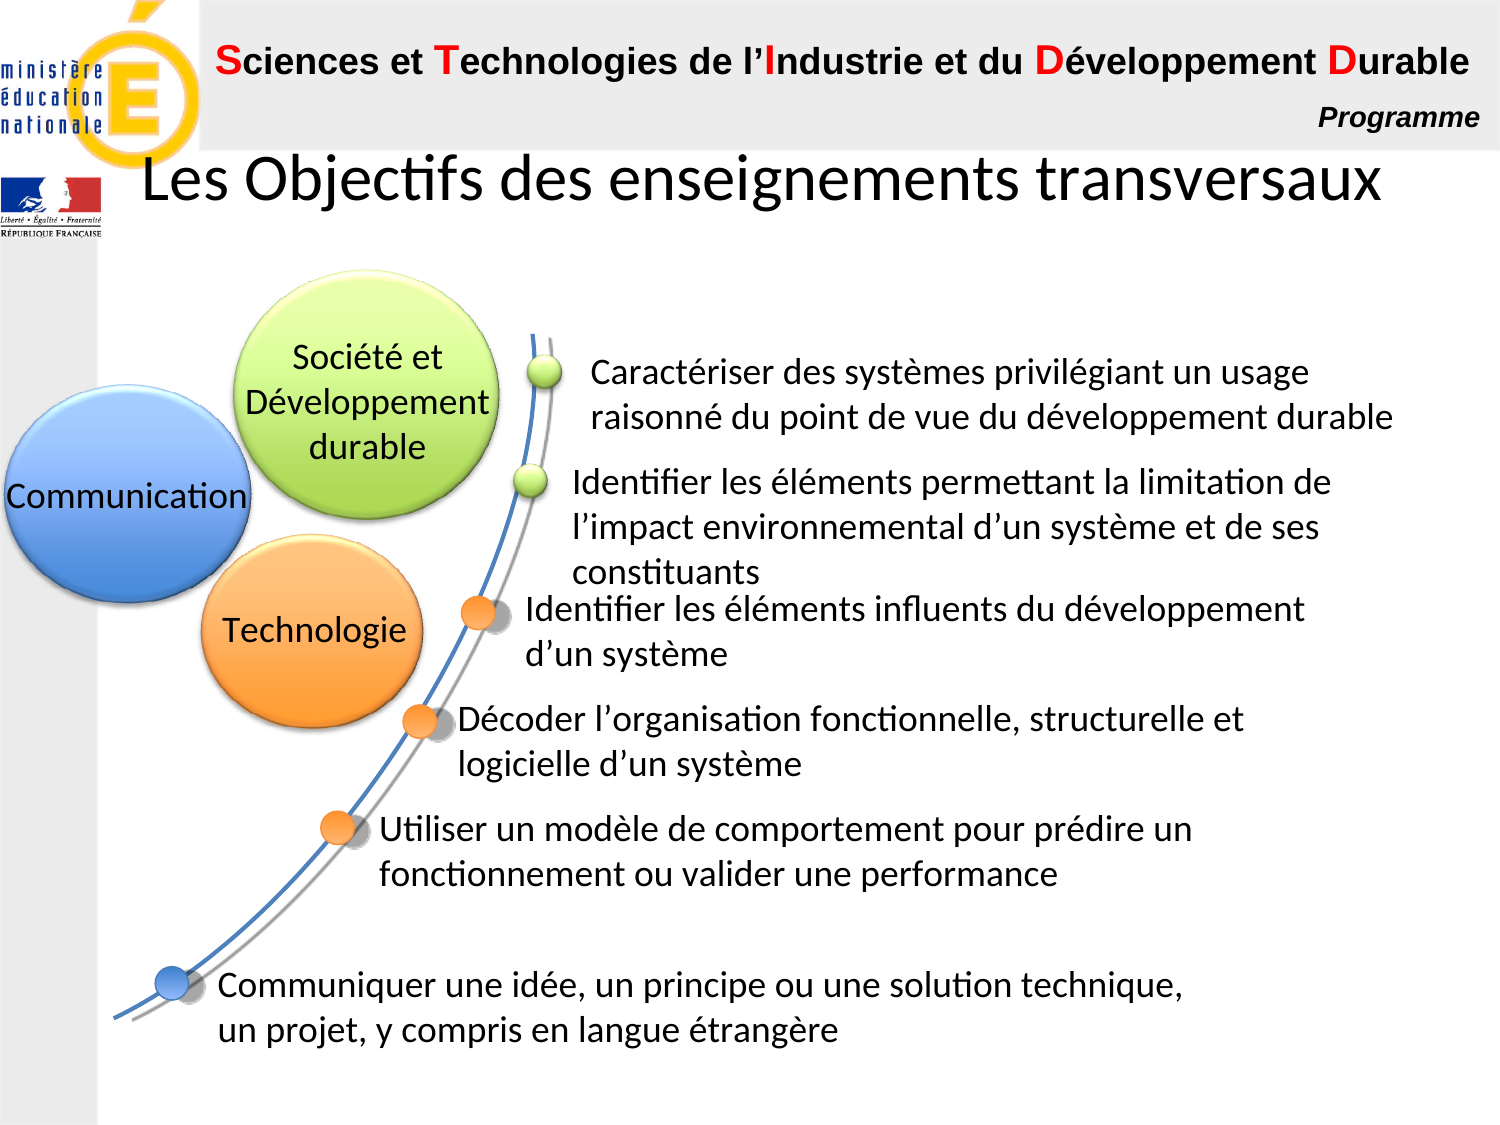

# Les Objectifs des enseignements transversaux
Société et Développement durable
Communication
Technologie
Caractériser des systèmes privilégiant un usage raisonné du point de vue du développement durable
Identifier les éléments permettant la limitation de l’impact environnemental d’un système et de ses constituants
Identifier les éléments influents du développement d’un système
Décoder l’organisation fonctionnelle, structurelle et logicielle d’un système
Utiliser un modèle de comportement pour prédire un fonctionnement ou valider une performance
Communiquer une idée, un principe ou une solution technique, un projet, y compris en langue étrangère